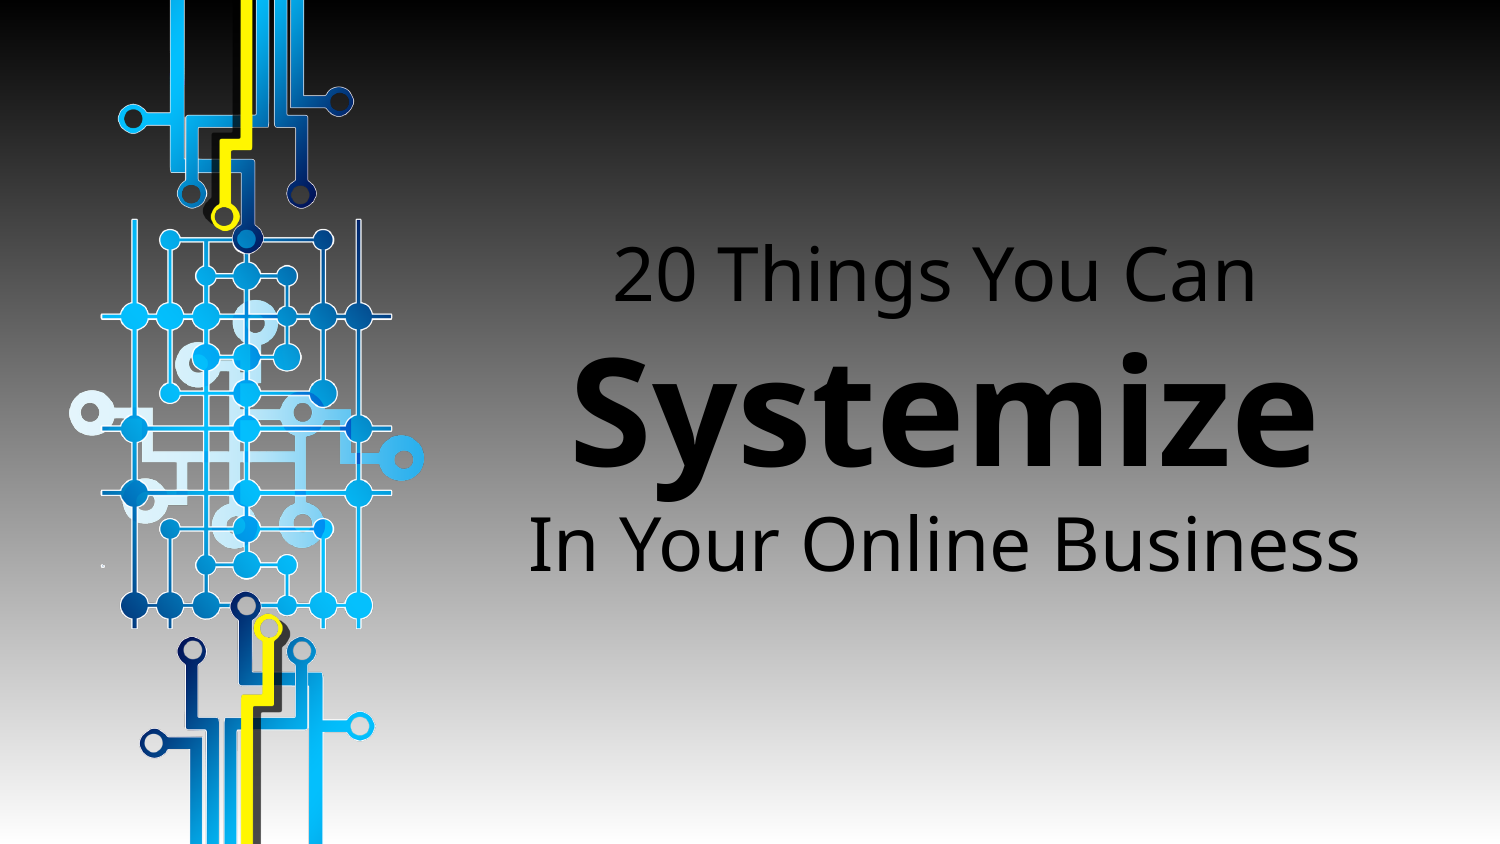

20 Things You Can
Systemize
In Your Online Business